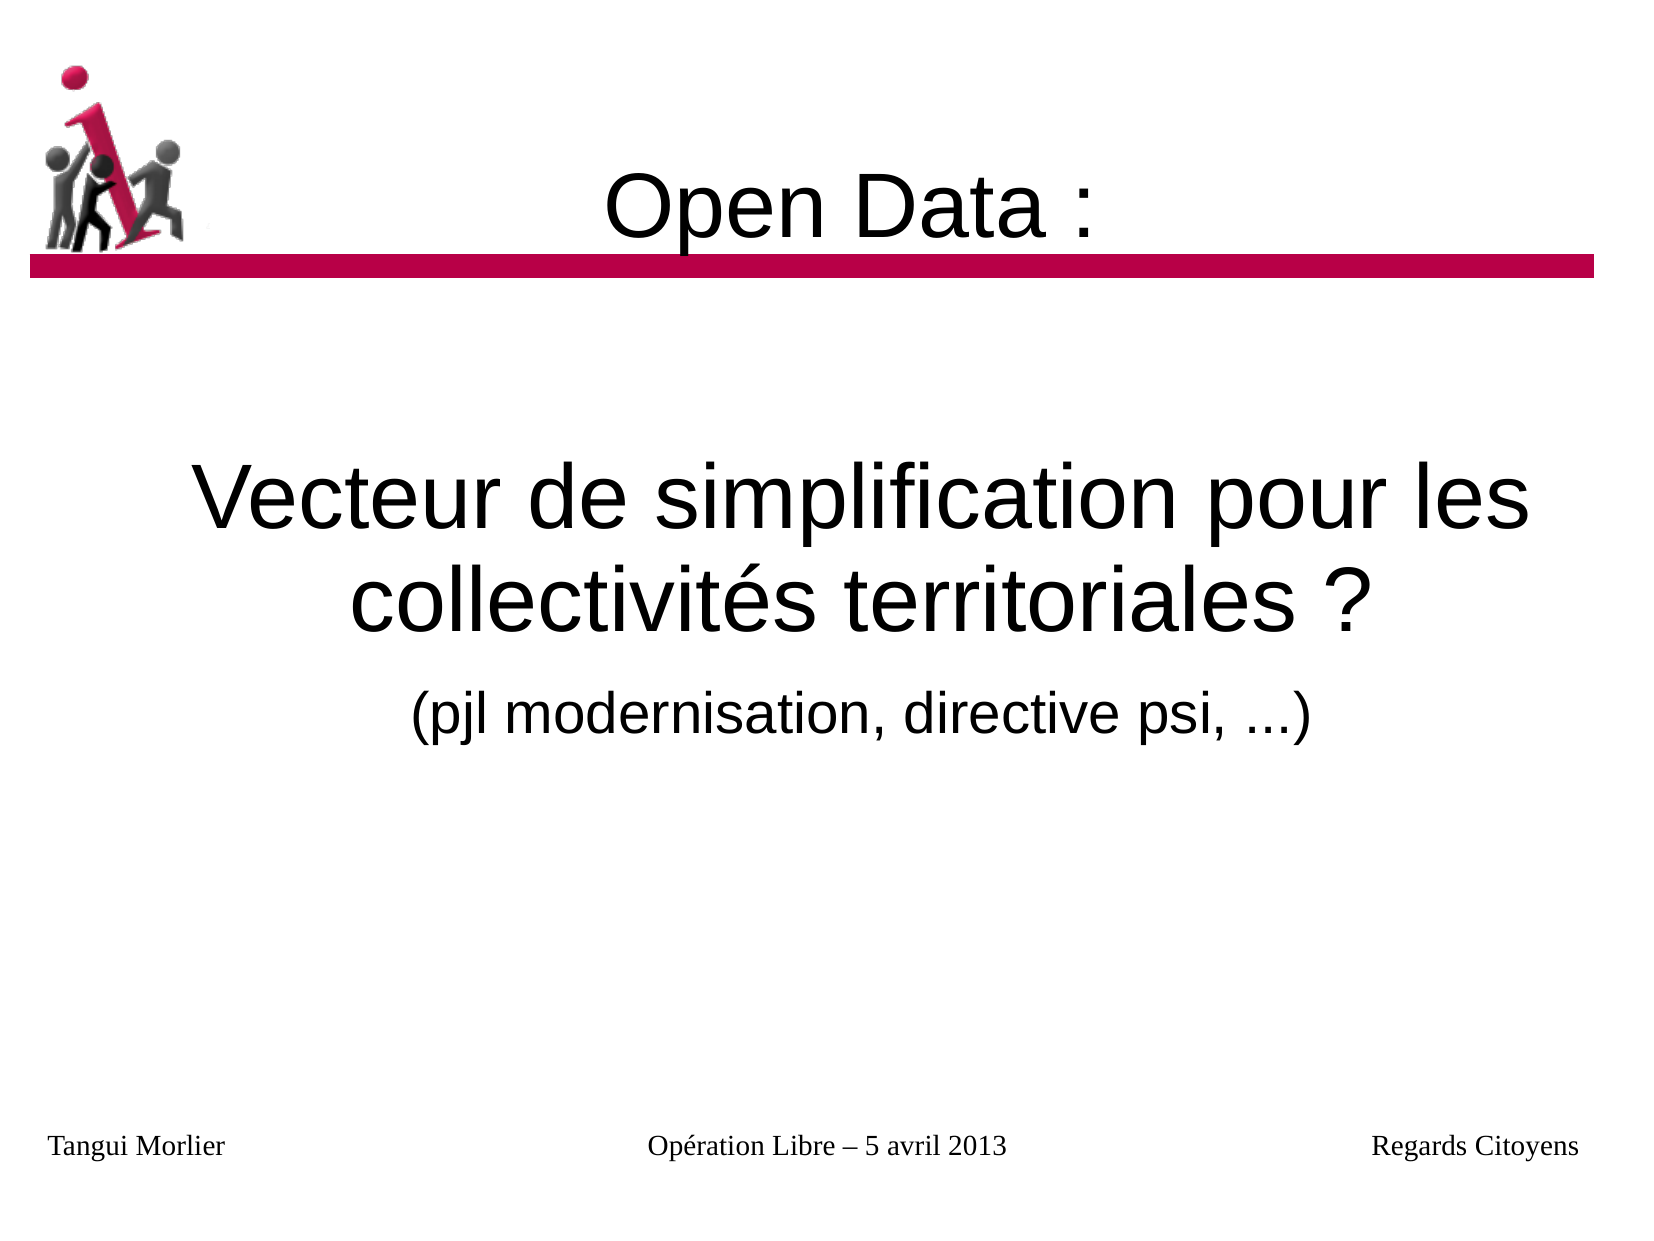

# Open Data :
Vecteur de simplification pour les collectivités territoriales ?
(pjl modernisation, directive psi, ...)
Tangui Morlier - Opération Libre - 5 avril 2013